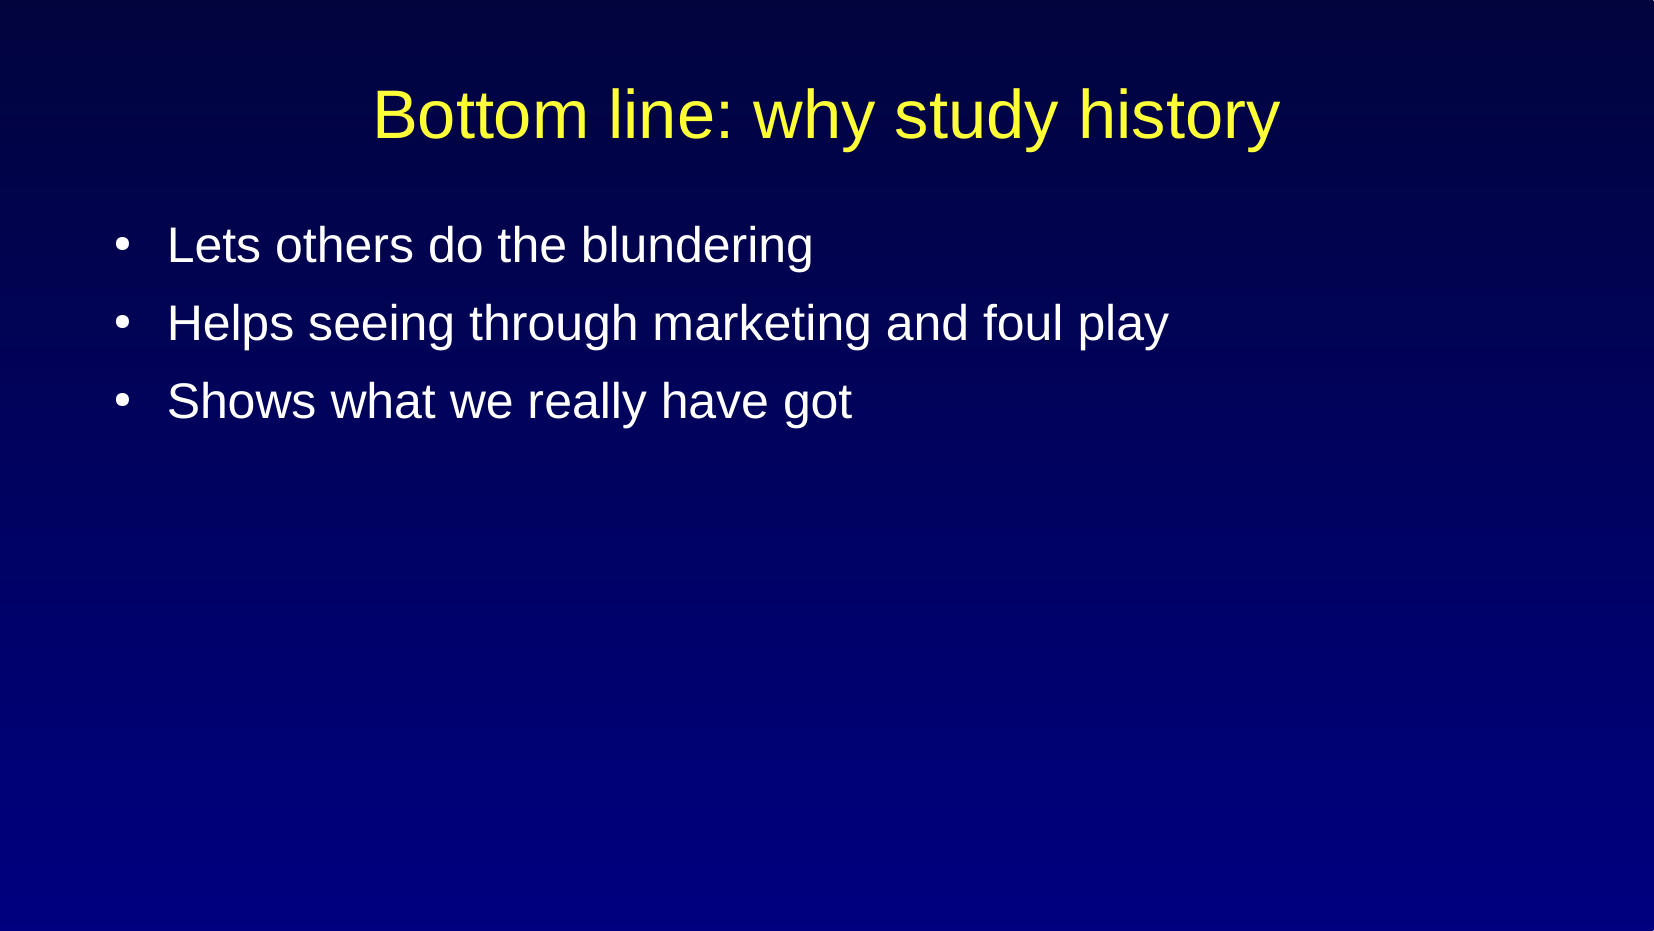

# Bottom line: why study history
Lets others do the blundering
Helps seeing through marketing and foul play
Shows what we really have got